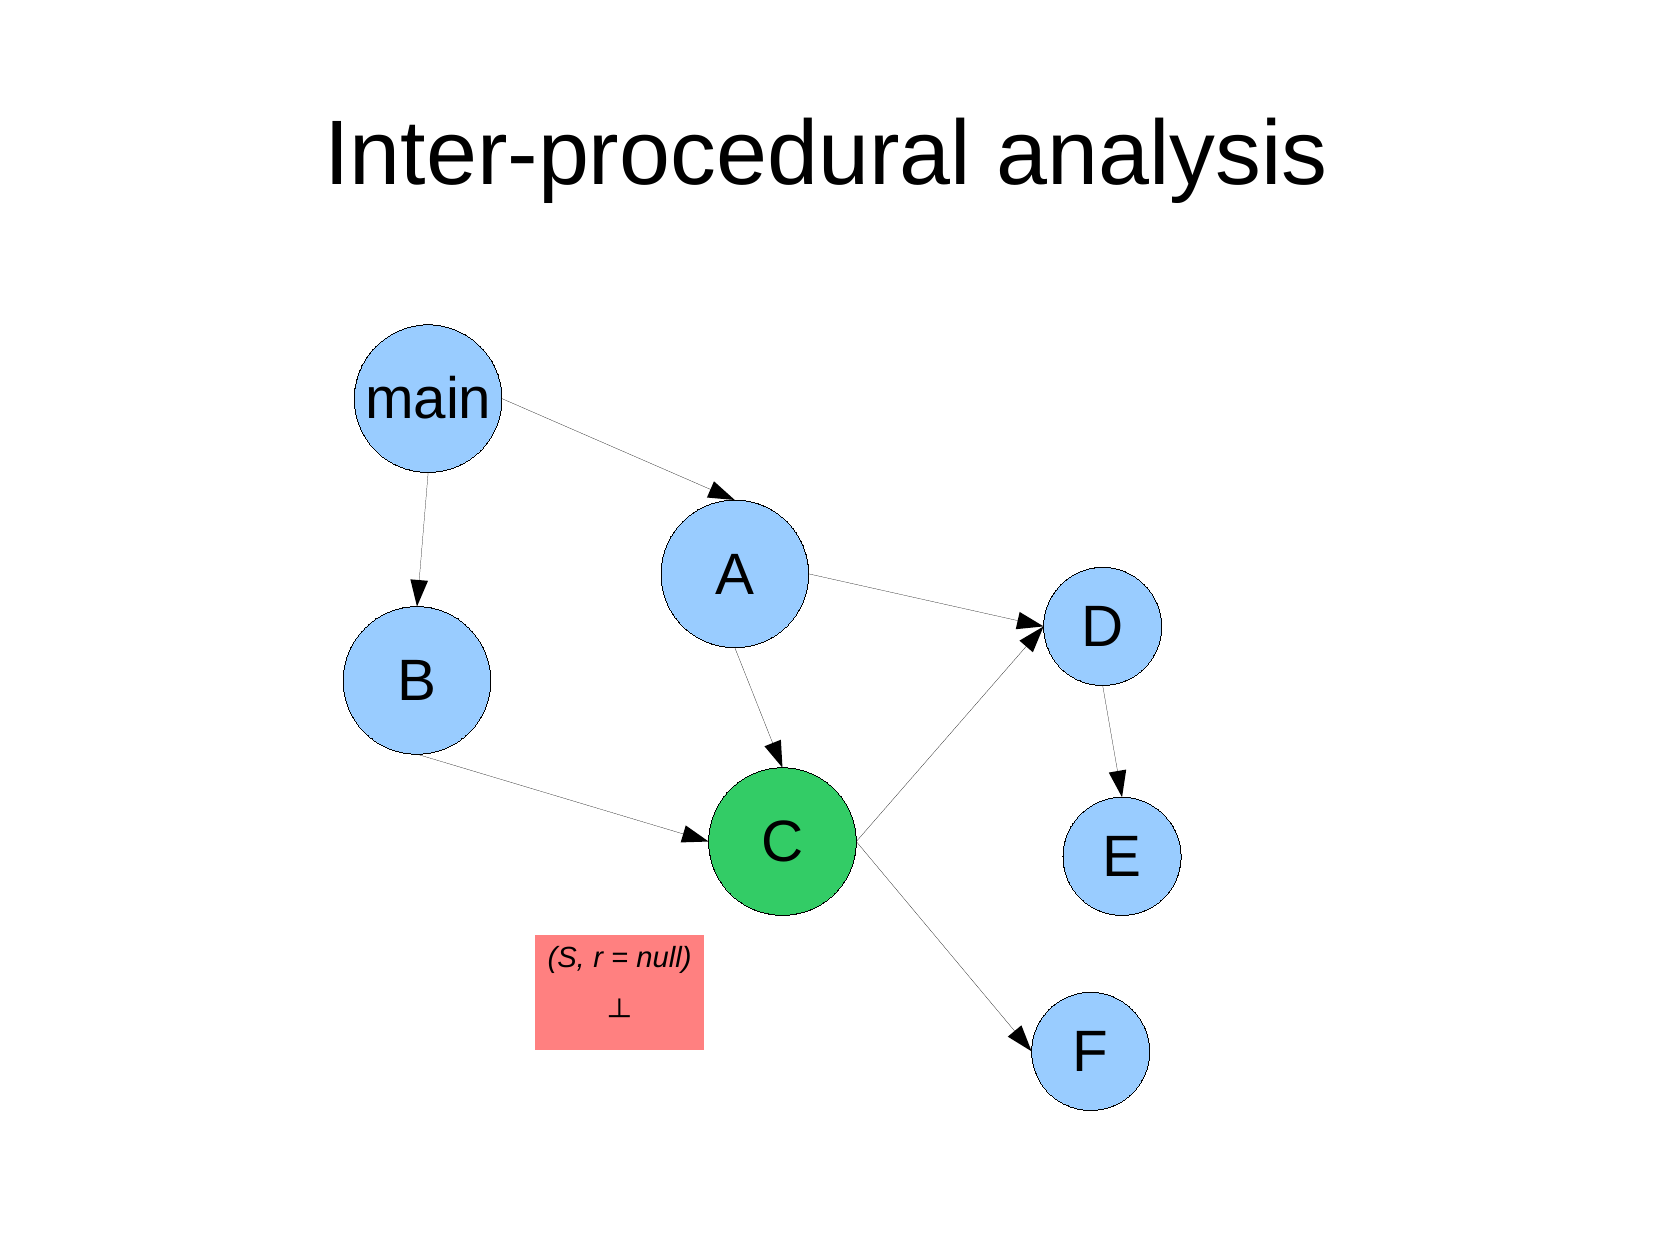

# Inter-procedural analysis
main
A
D
B
C
E
| (S, r = null) |
| --- |
| ┴ |
F